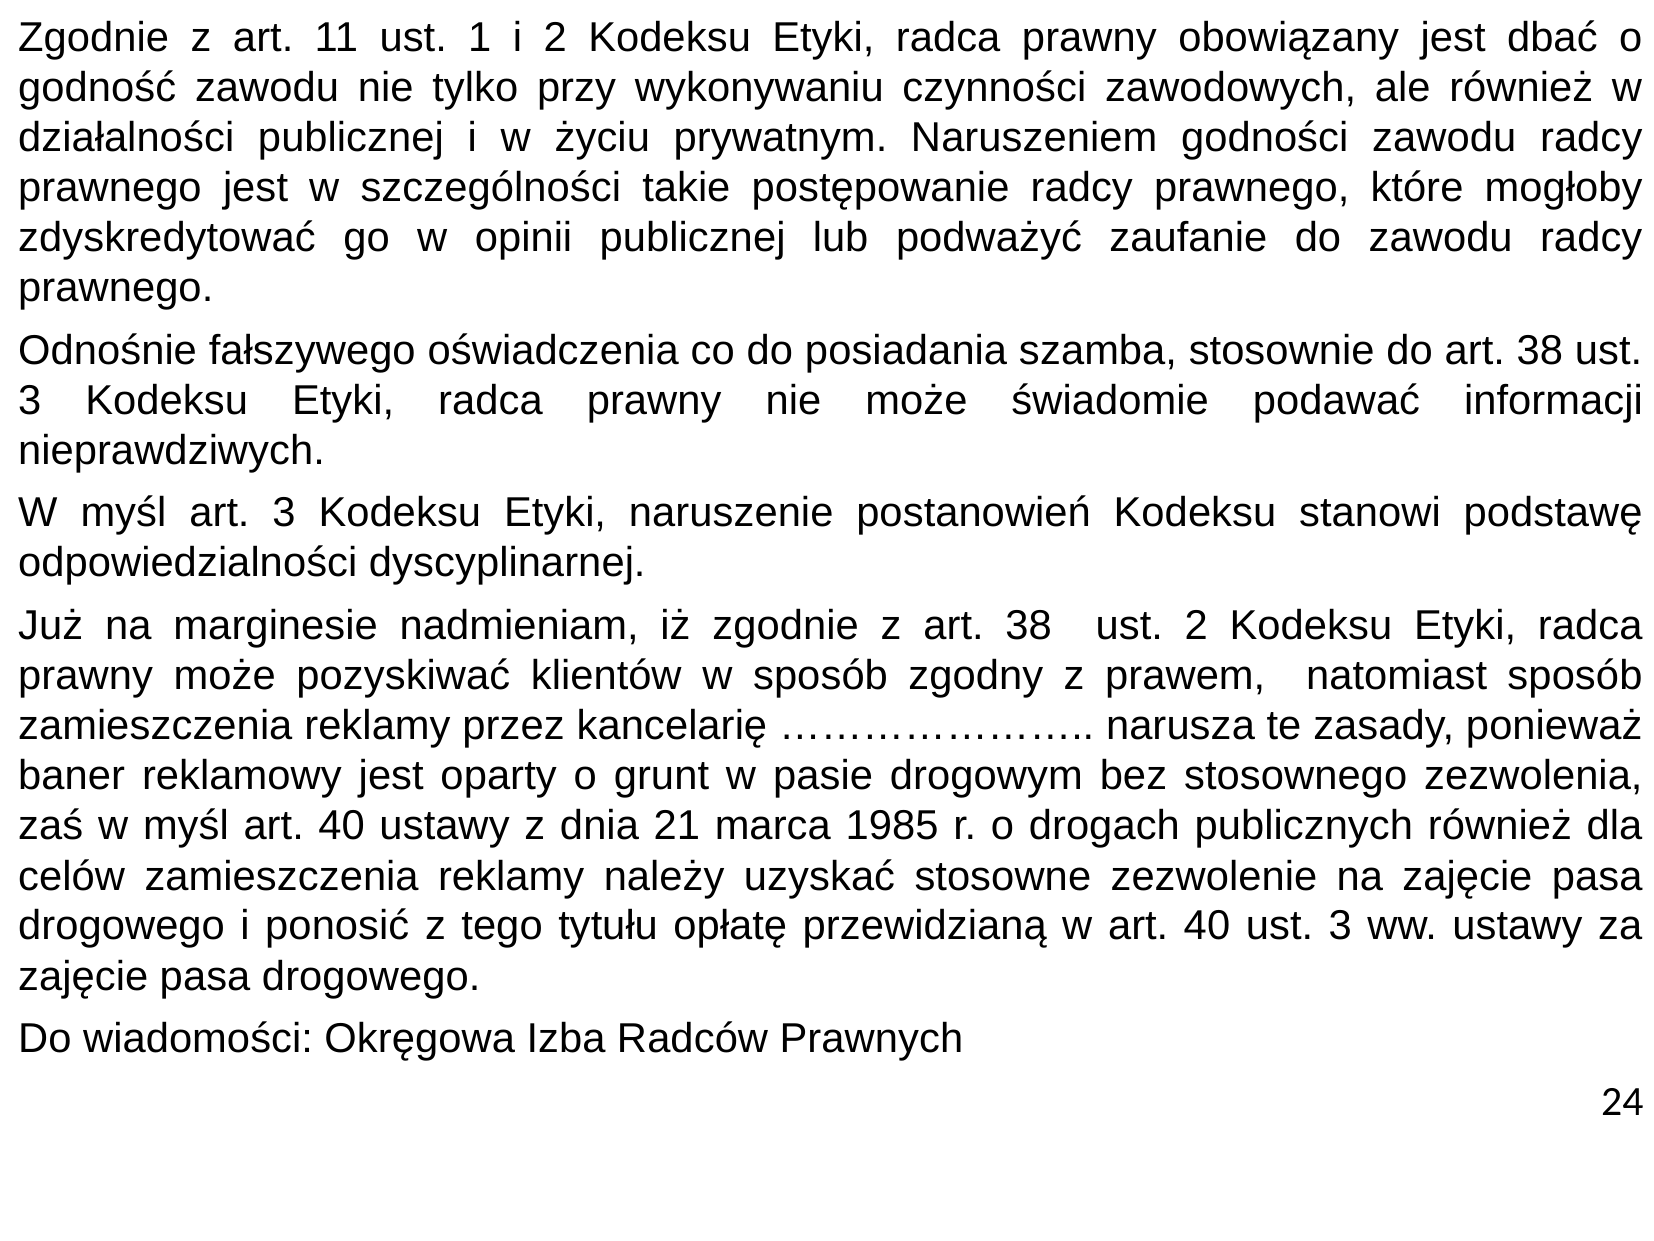

# Zgodnie z art. 11 ust. 1 i 2 Kodeksu Etyki, radca prawny obowiązany jest dbać o godność zawodu nie tylko przy wykonywaniu czynności zawodowych, ale również w działalności publicznej i w życiu prywatnym. Naruszeniem godności zawodu radcy prawnego jest w szczególności takie postępowanie radcy prawnego, które mogłoby zdyskredytować go w opinii publicznej lub podważyć zaufanie do zawodu radcy prawnego.
Odnośnie fałszywego oświadczenia co do posiadania szamba, stosownie do art. 38 ust. 3 Kodeksu Etyki, radca prawny nie może świadomie podawać informacji nieprawdziwych.
W myśl art. 3 Kodeksu Etyki, naruszenie postanowień Kodeksu stanowi podstawę odpowiedzialności dyscyplinarnej.
Już na marginesie nadmieniam, iż zgodnie z art. 38 ust. 2 Kodeksu Etyki, radca prawny może pozyskiwać klientów w sposób zgodny z prawem, natomiast sposób zamieszczenia reklamy przez kancelarię ………………….. narusza te zasady, ponieważ baner reklamowy jest oparty o grunt w pasie drogowym bez stosownego zezwolenia, zaś w myśl art. 40 ustawy z dnia 21 marca 1985 r. o drogach publicznych również dla celów zamieszczenia reklamy należy uzyskać stosowne zezwolenie na zajęcie pasa drogowego i ponosić z tego tytułu opłatę przewidzianą w art. 40 ust. 3 ww. ustawy za zajęcie pasa drogowego.
Do wiadomości: Okręgowa Izba Radców Prawnych
24